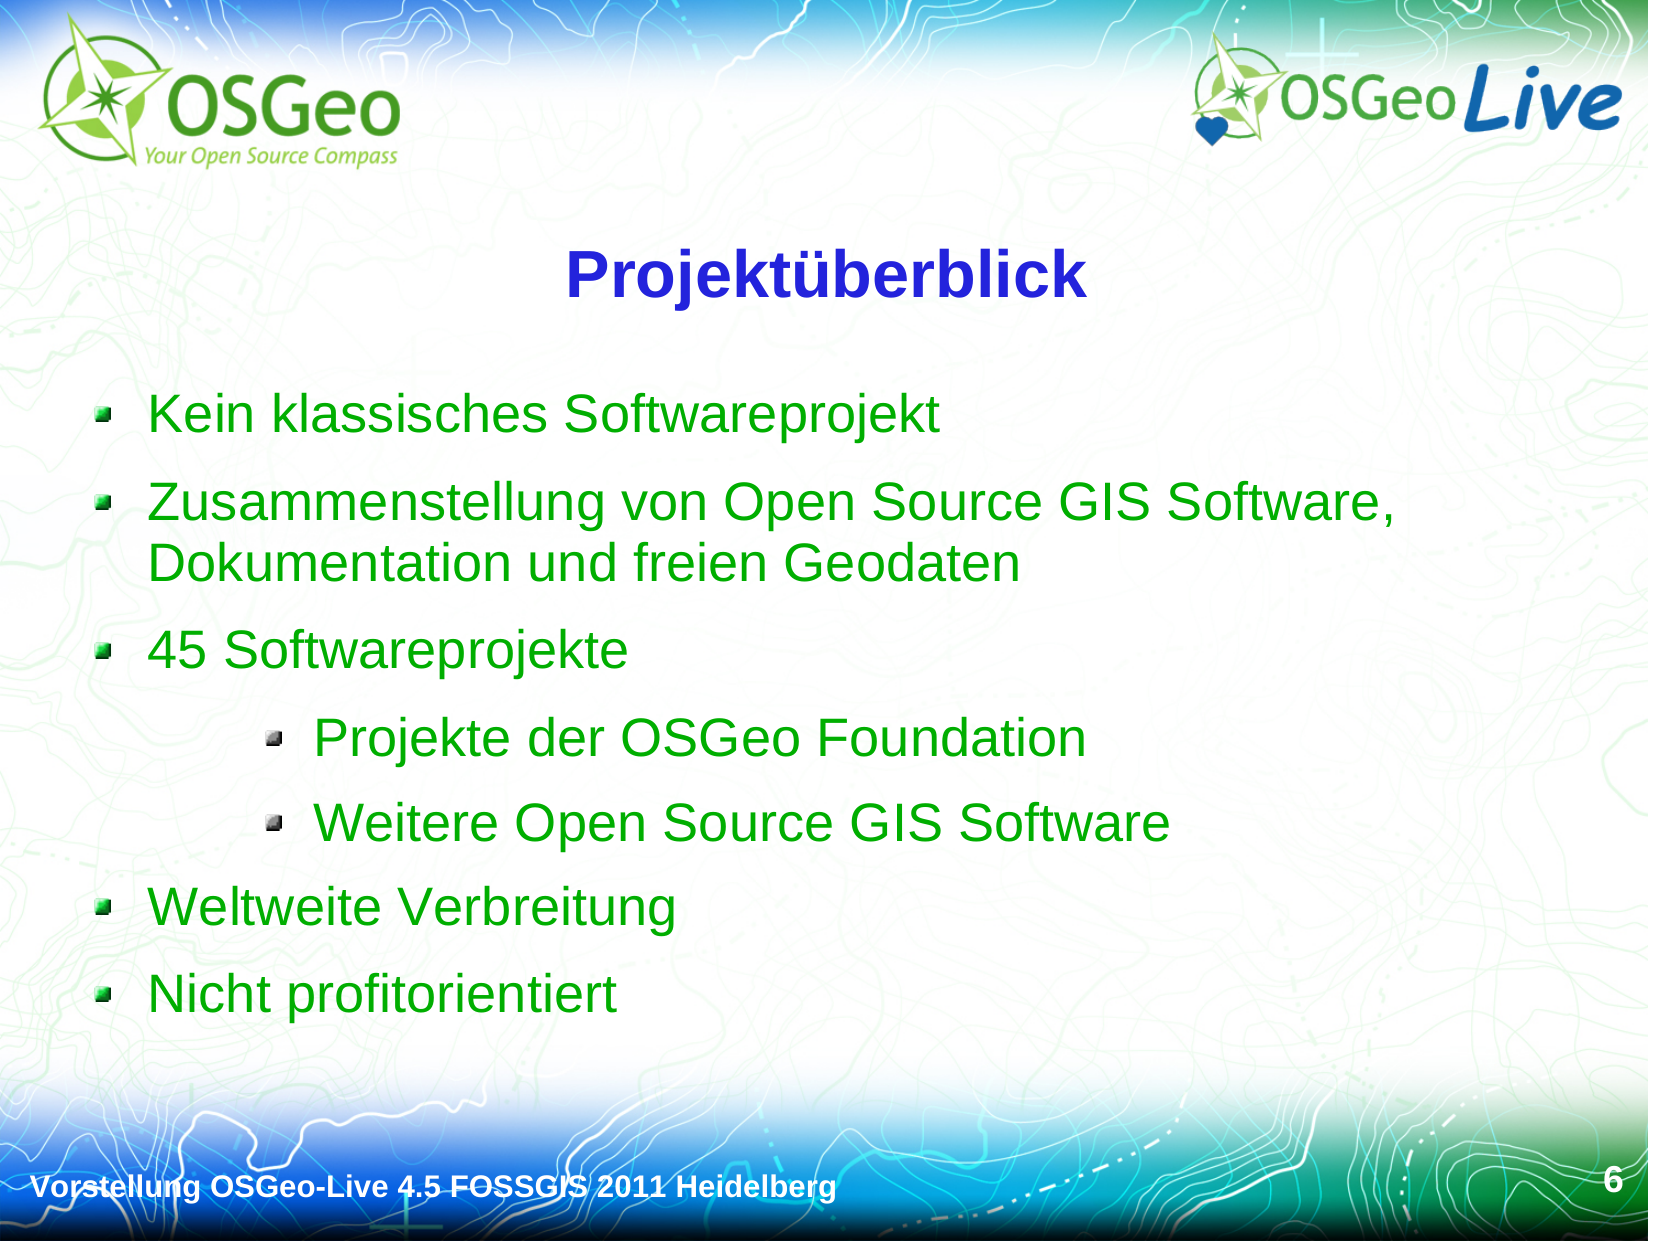

# Projektüberblick
Kein klassisches Softwareprojekt
Zusammenstellung von Open Source GIS Software, Dokumentation und freien Geodaten
45 Softwareprojekte
Projekte der OSGeo Foundation
Weitere Open Source GIS Software
Weltweite Verbreitung
Nicht profitorientiert